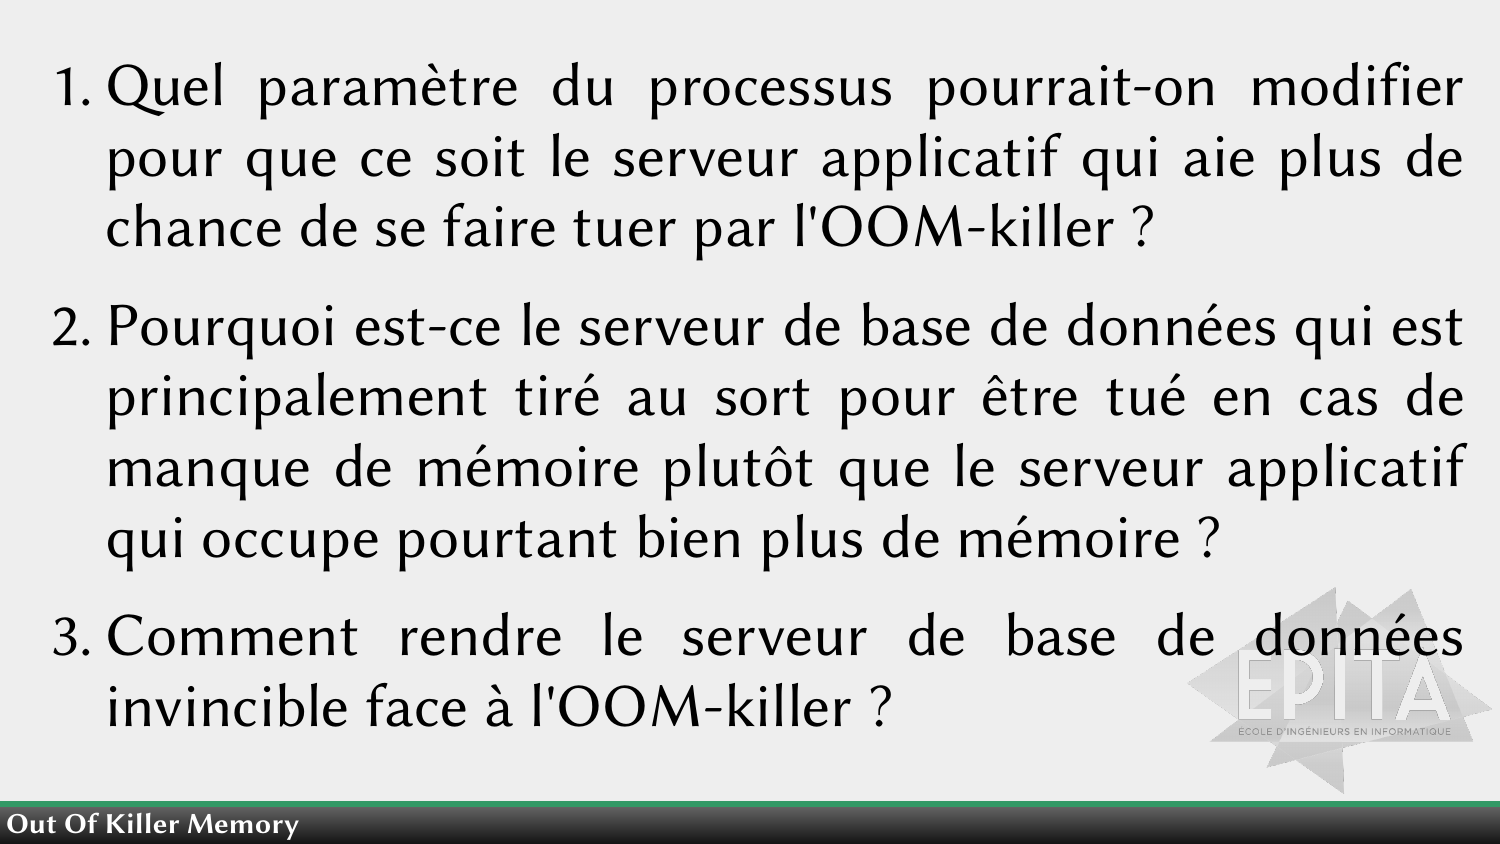

Quel paramètre du processus pourrait-on modifier pour que ce soit le serveur applicatif qui aie plus de chance de se faire tuer par l'OOM-killer ?
Pourquoi est-ce le serveur de base de données qui est principalement tiré au sort pour être tué en cas de manque de mémoire plutôt que le serveur applicatif qui occupe pourtant bien plus de mémoire ?
Comment rendre le serveur de base de données invincible face à l'OOM-killer ?
# Out Of Killer Memory